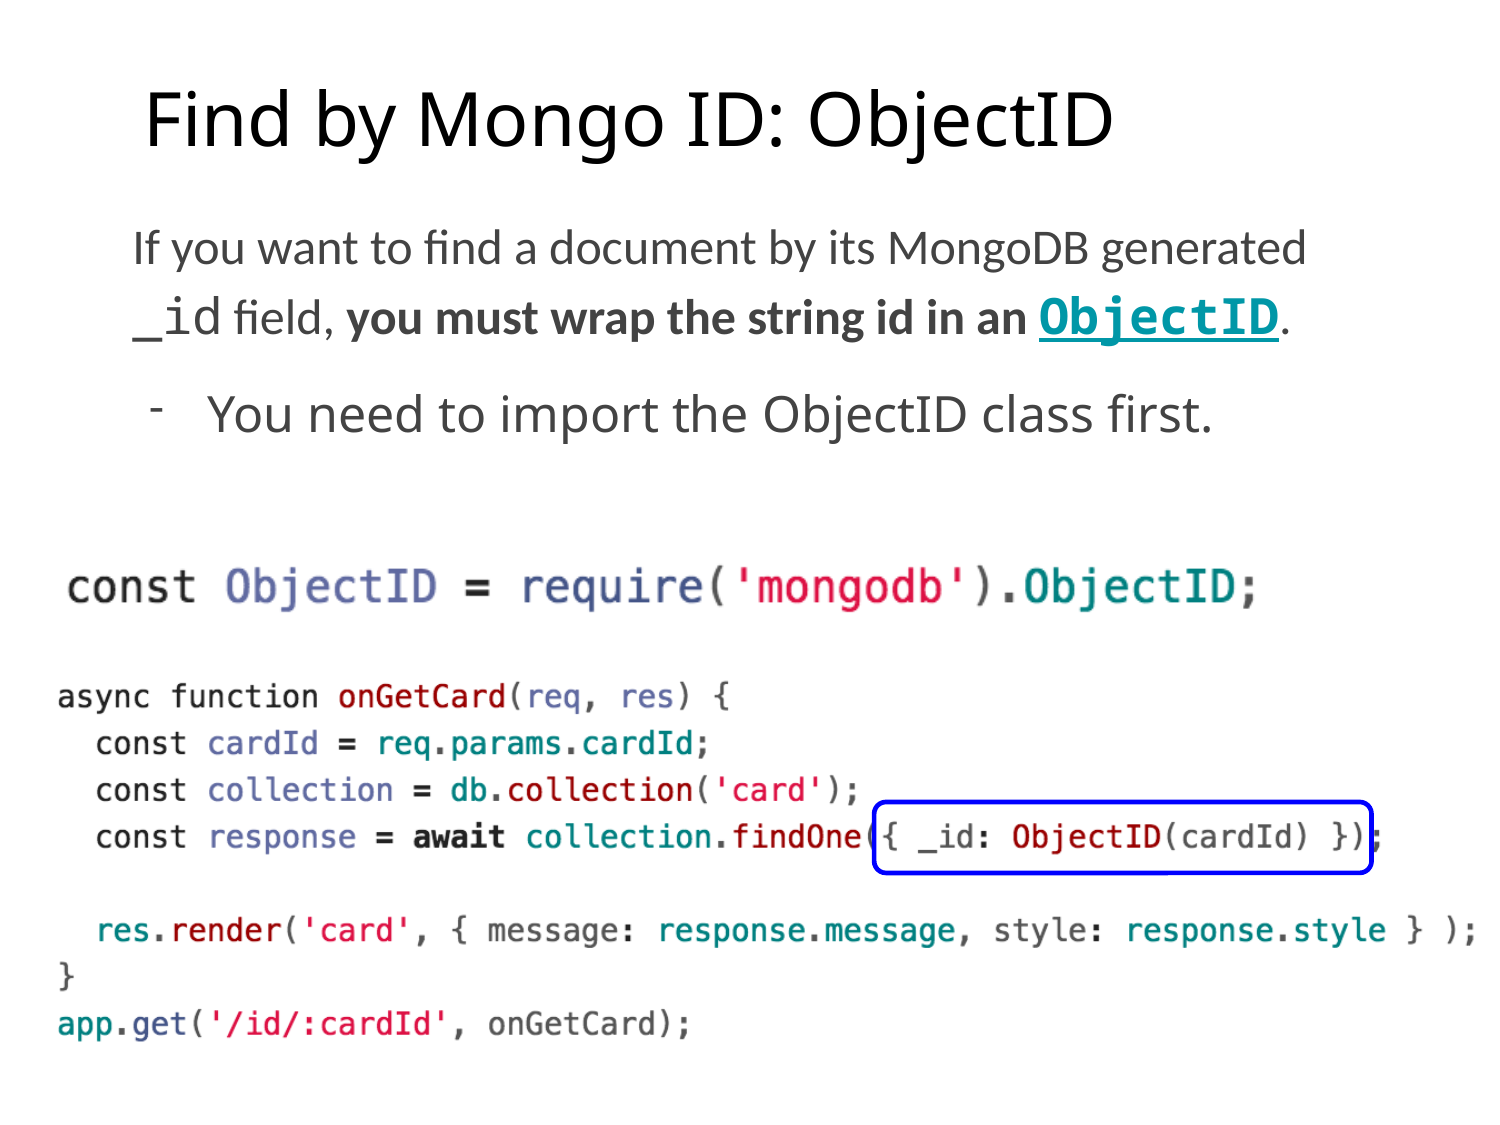

Find by Mongo ID: ObjectID
# If you want to find a document by its MongoDB generated _id field, you must wrap the string id in an ObjectID.
You need to import the ObjectID class first.